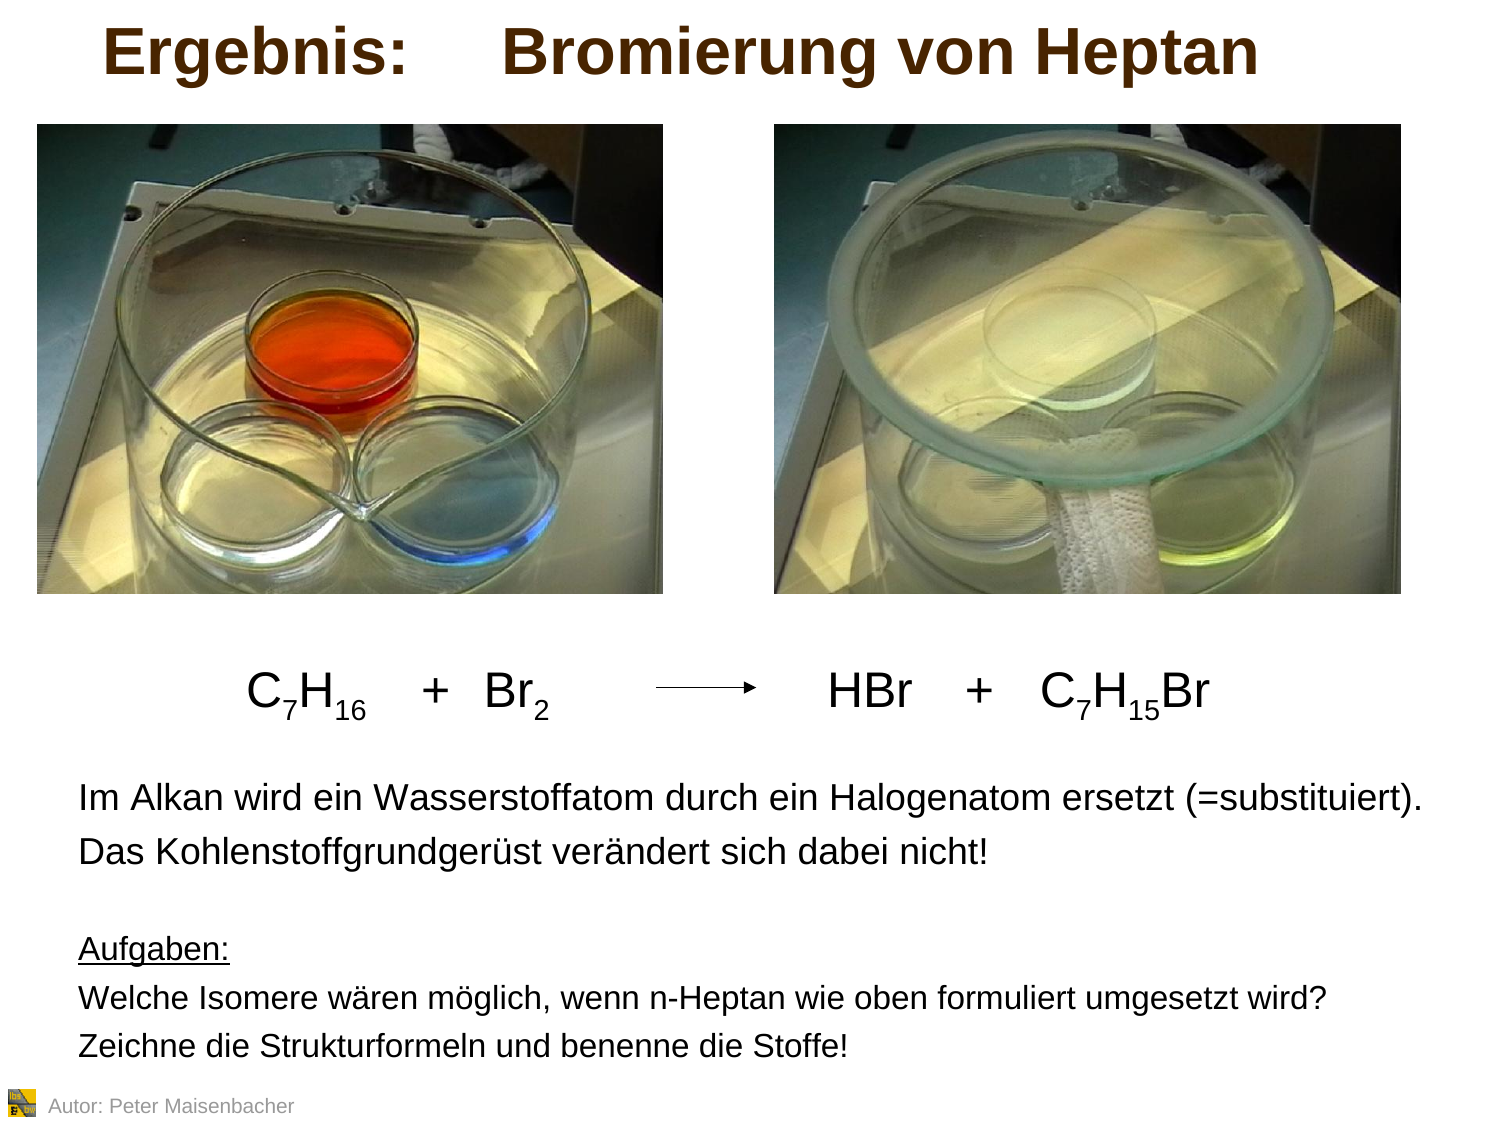

# Ergebnis: Bromierung von Heptan
C7H16
+
Br2
HBr
+
C7H15Br
Im Alkan wird ein Wasserstoffatom durch ein Halogenatom ersetzt (=substituiert).
Das Kohlenstoffgrundgerüst verändert sich dabei nicht!
Aufgaben:
Welche Isomere wären möglich, wenn n-Heptan wie oben formuliert umgesetzt wird?
Zeichne die Strukturformeln und benenne die Stoffe!
Peter Maisenbacher